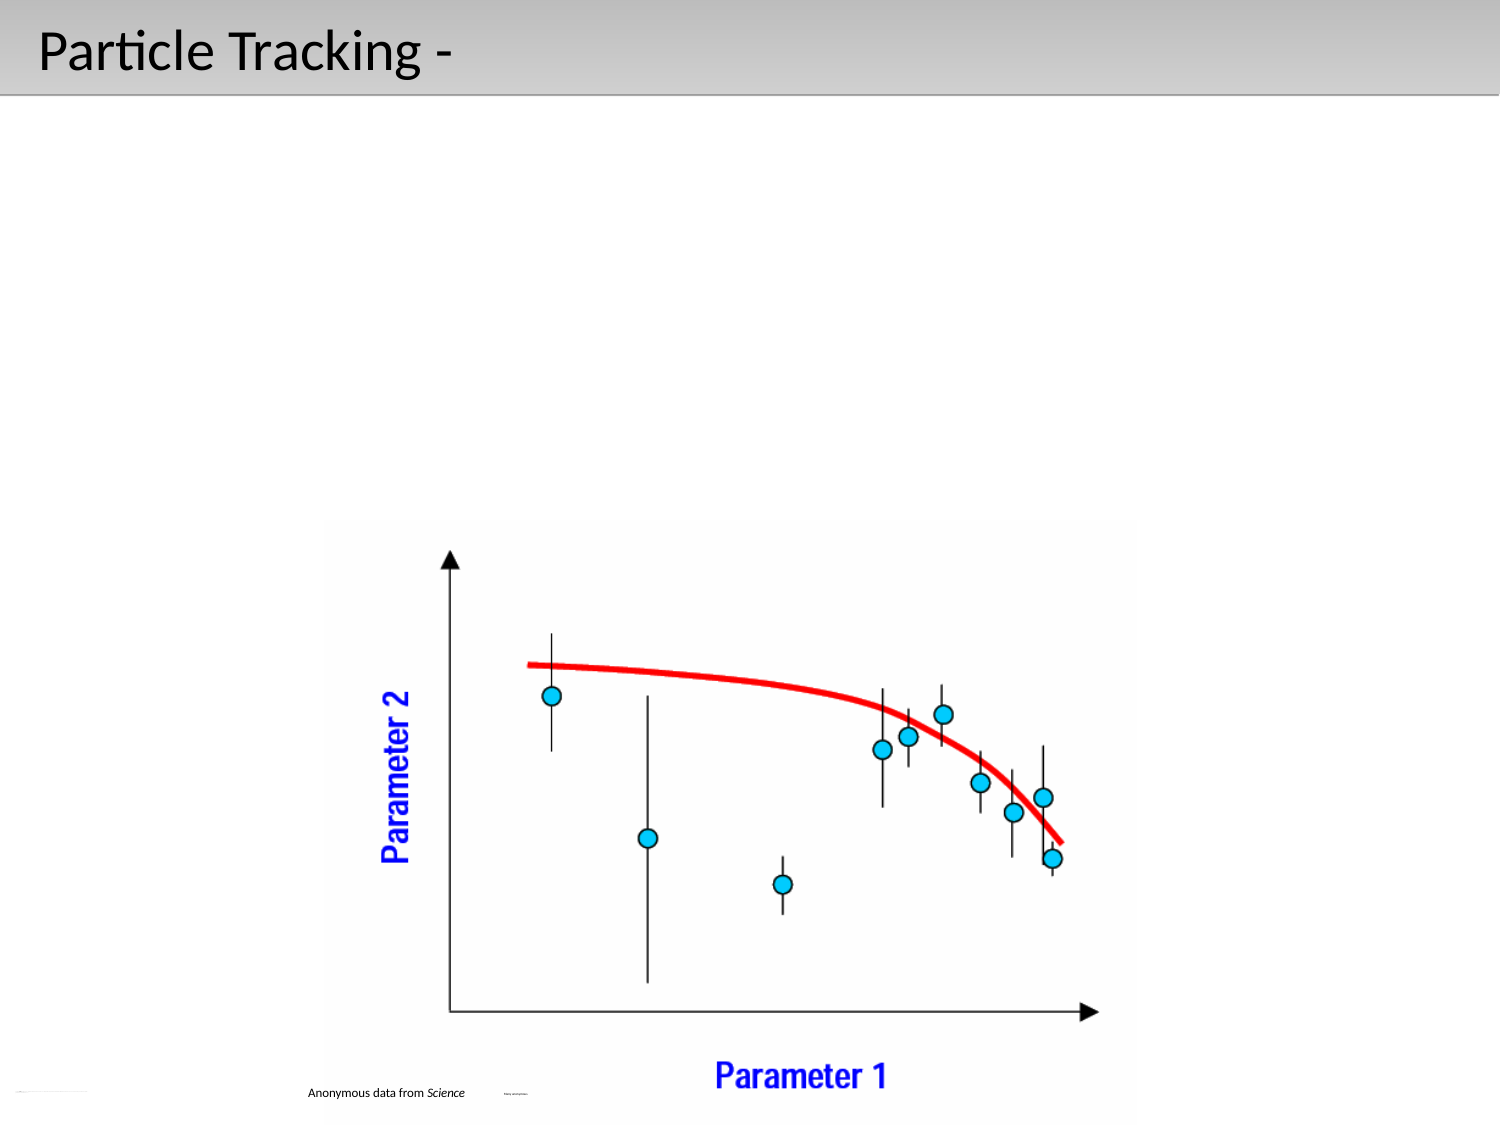

# Particle Tracking -
The squared distance between all particles in consecutive frames was minimized, constrained to a maximal speed of 8.3 nm/ms (10 pixels/frame). Tracking is not possible, if the average particle distance is smaller than the displacement of individual particles from one frame to the next. Therefore excessively dense parts of the image series were excluded from tracking analysis.
							Stefan Hell, Science 2008
You can fit any model to your data if you add sufficient parameters
Anonymous data from Science
Many anonymous